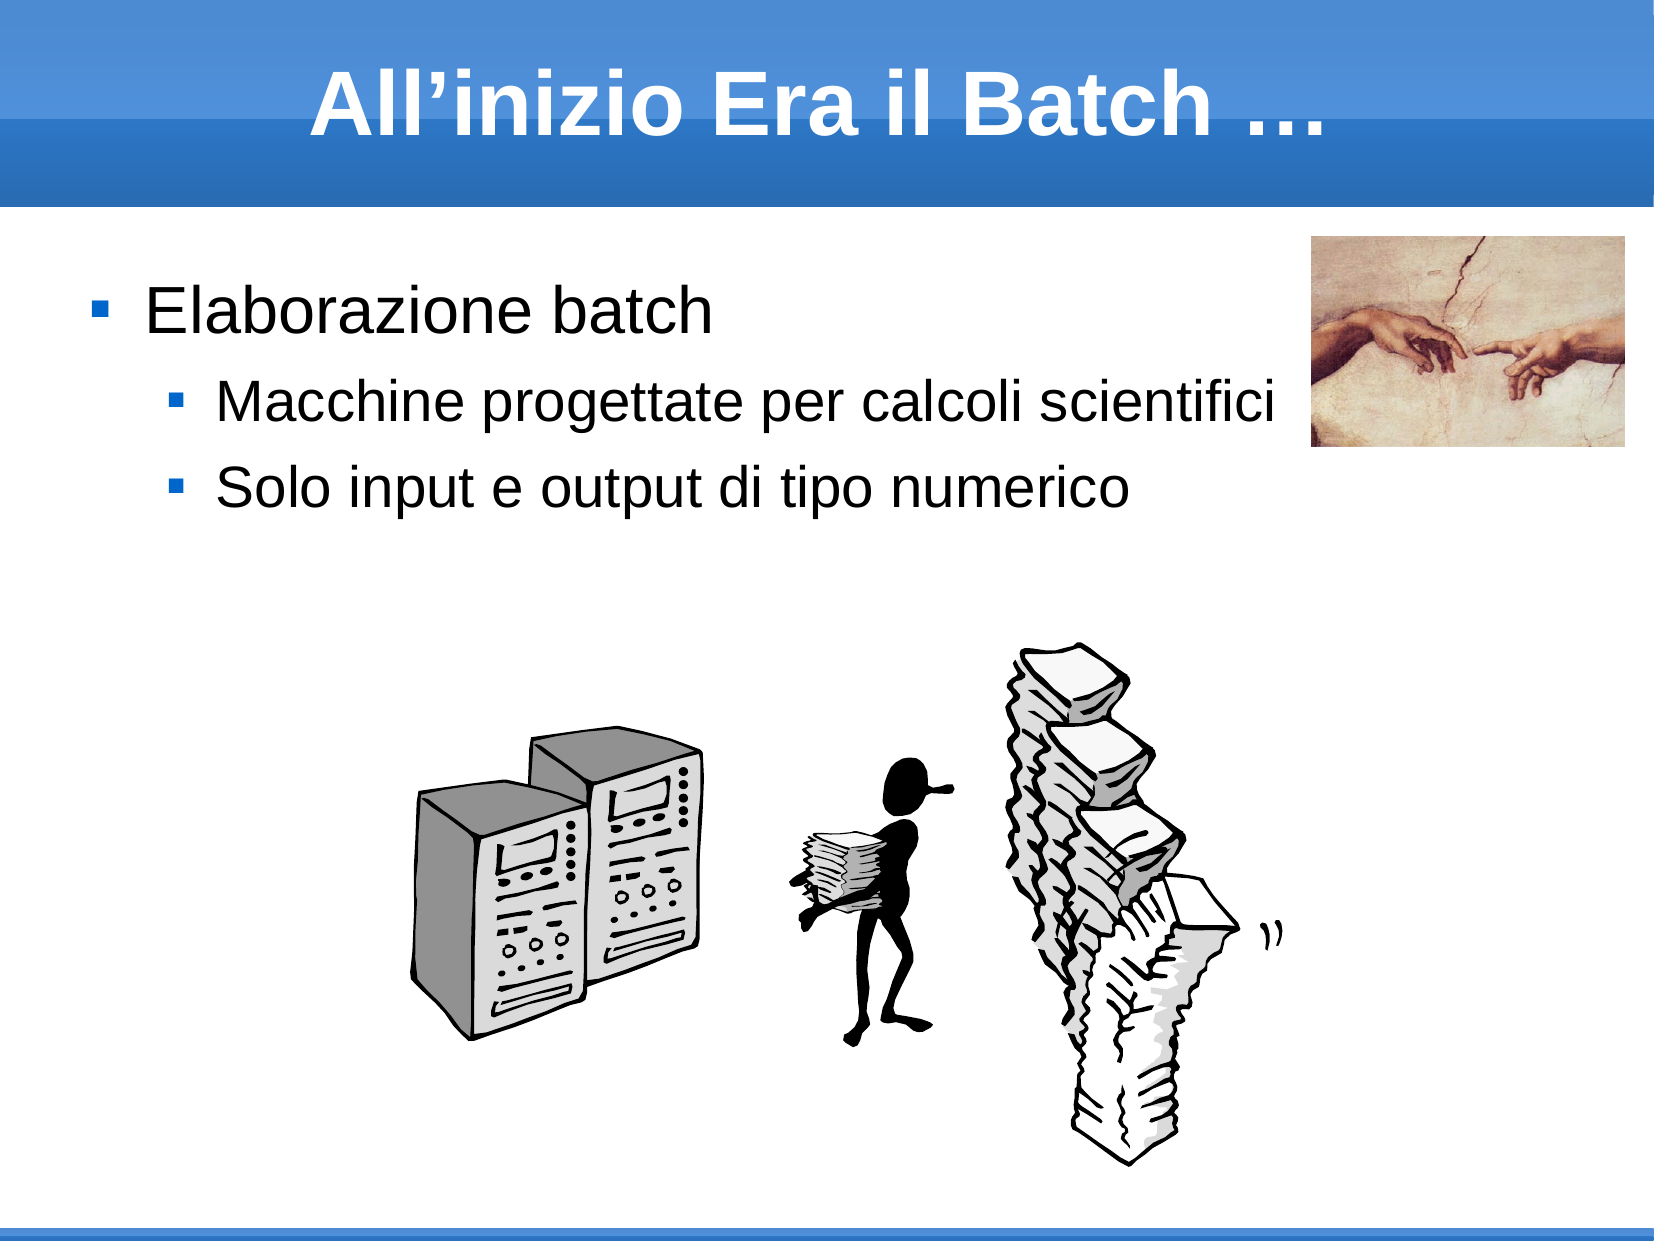

# All’inizio Era il Batch …
Elaborazione batch
Macchine progettate per calcoli scientifici
Solo input e output di tipo numerico